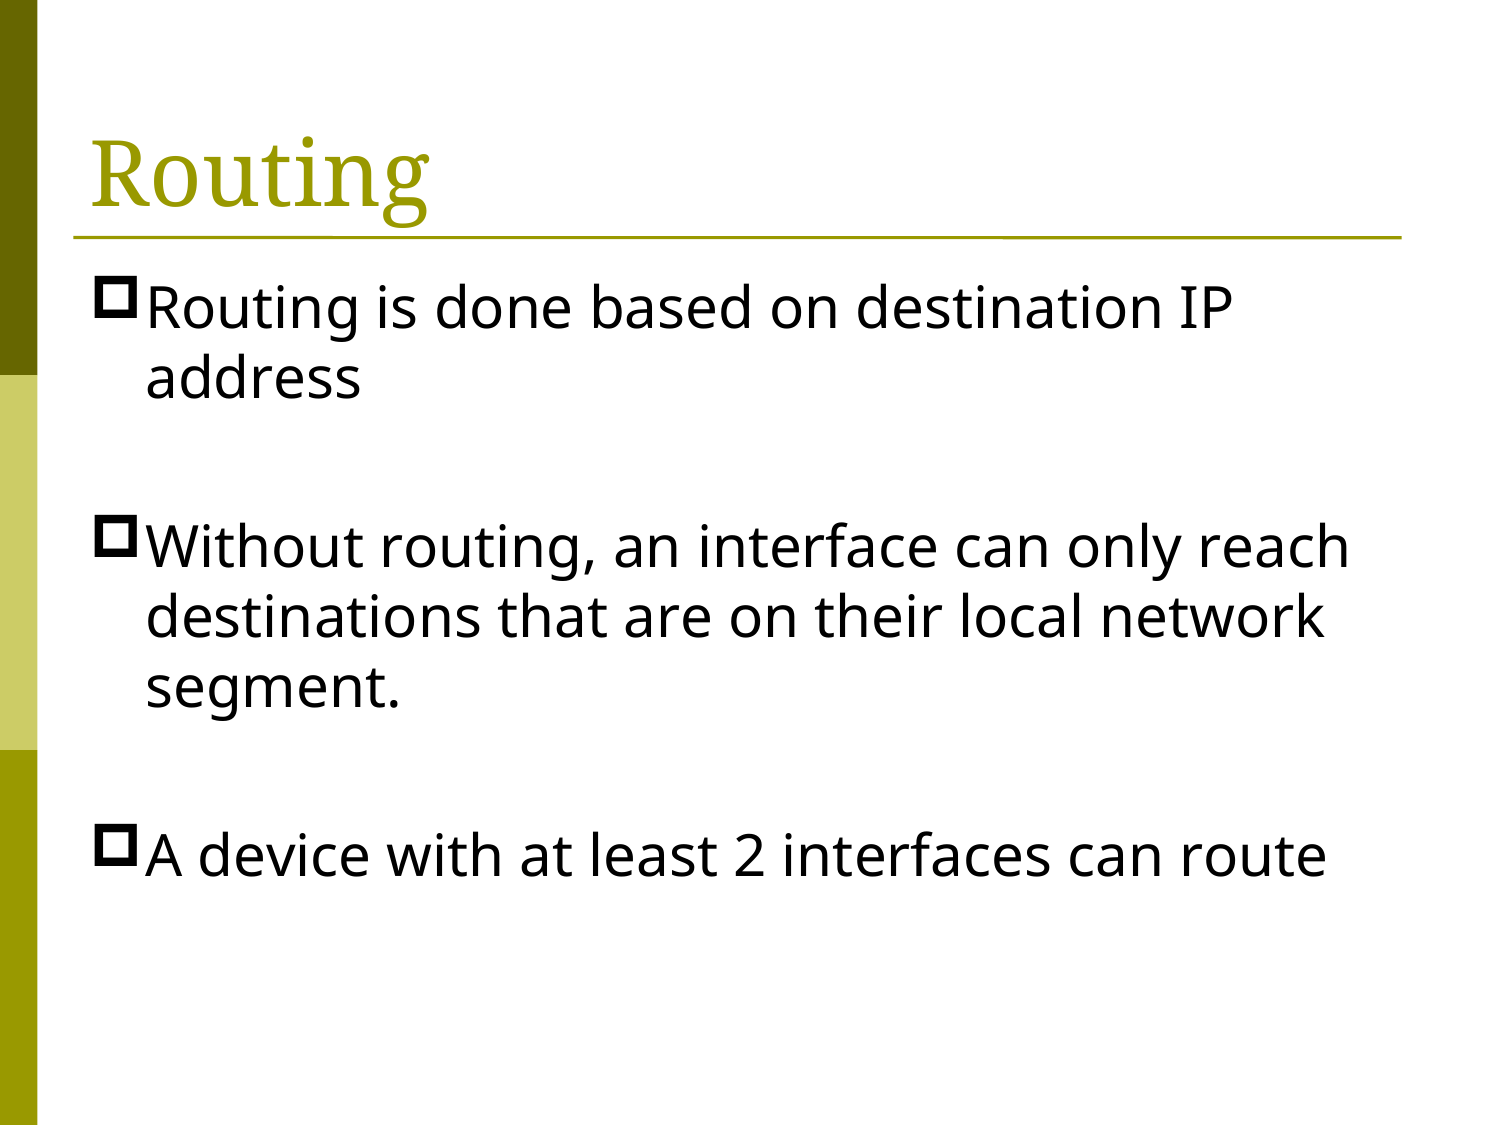

Routing
Routing is done based on destination IP address
Without routing, an interface can only reach destinations that are on their local network segment.
A device with at least 2 interfaces can route